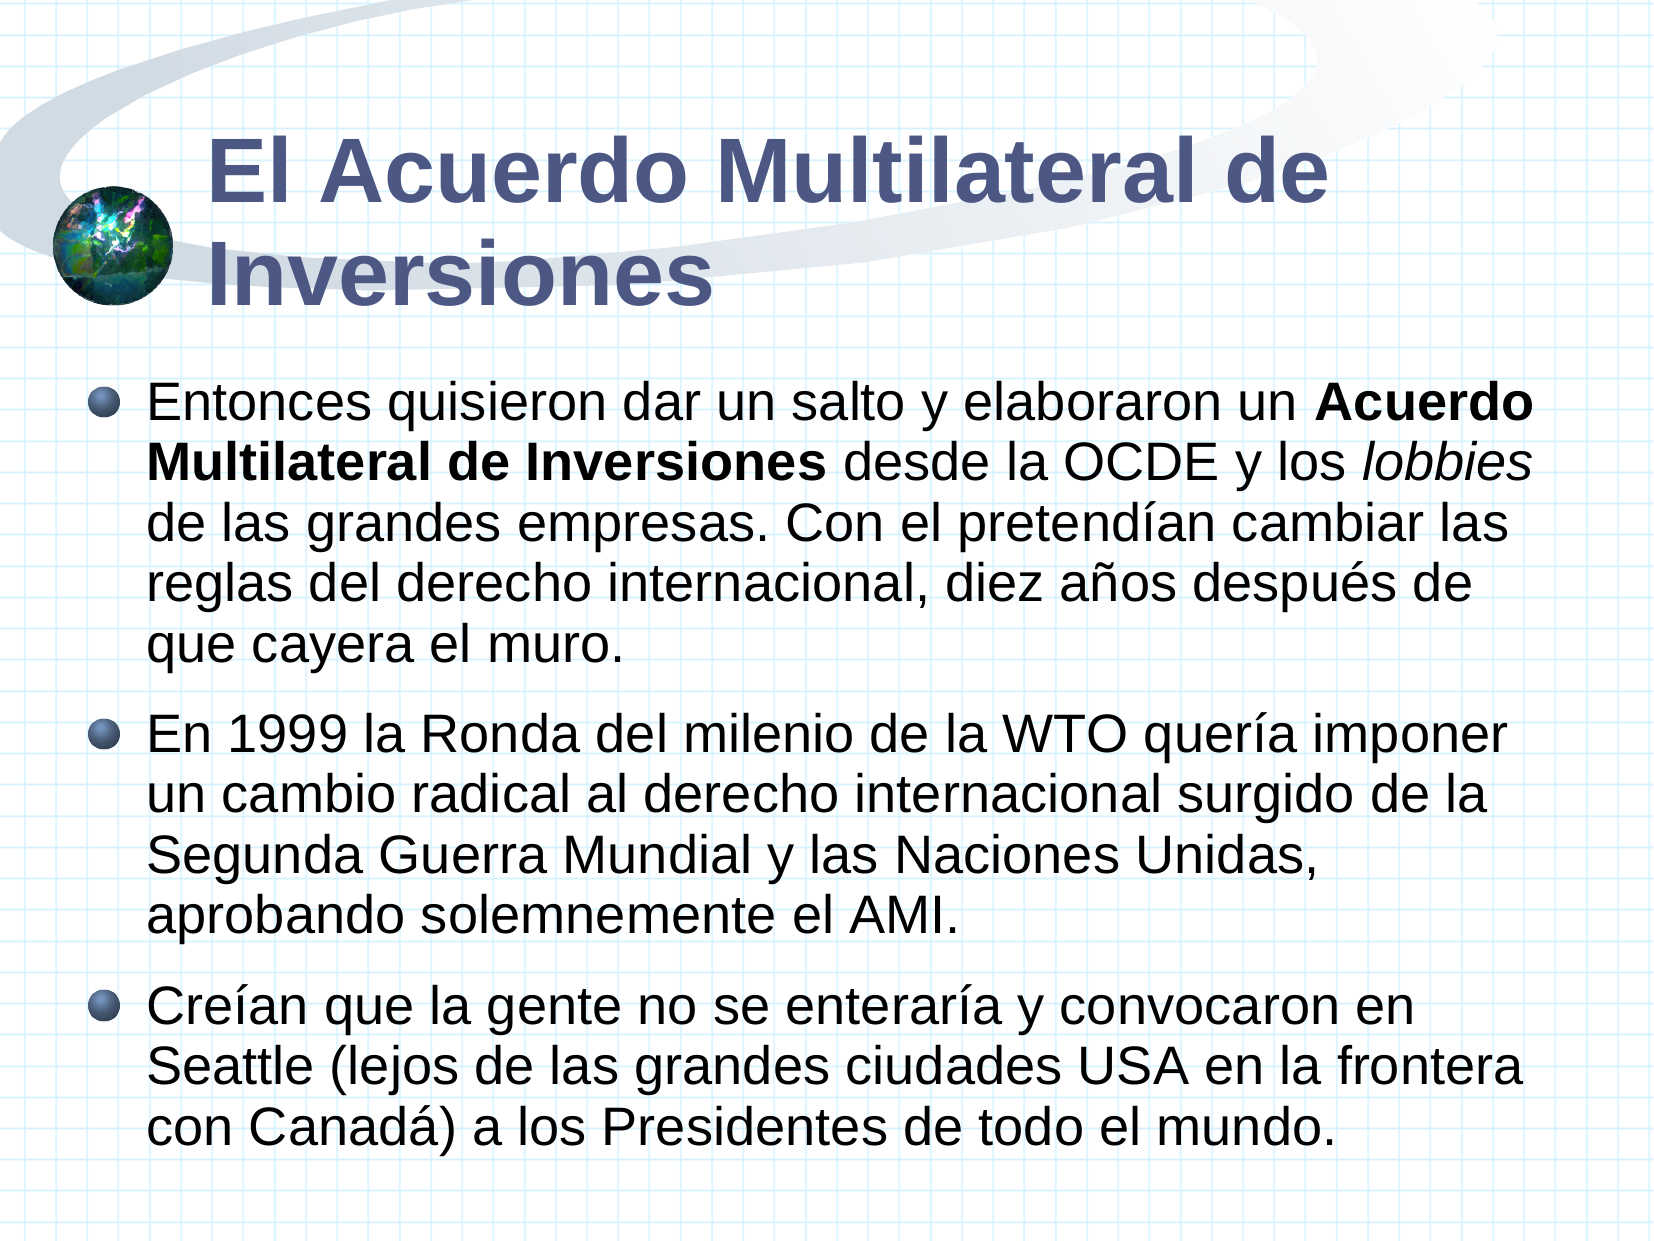

# El Acuerdo Multilateral de Inversiones
Entonces quisieron dar un salto y elaboraron un Acuerdo Multilateral de Inversiones desde la OCDE y los lobbies de las grandes empresas. Con el pretendían cambiar las reglas del derecho internacional, diez años después de que cayera el muro.
En 1999 la Ronda del milenio de la WTO quería imponer un cambio radical al derecho internacional surgido de la Segunda Guerra Mundial y las Naciones Unidas, aprobando solemnemente el AMI.
Creían que la gente no se enteraría y convocaron en Seattle (lejos de las grandes ciudades USA en la frontera con Canadá) a los Presidentes de todo el mundo.